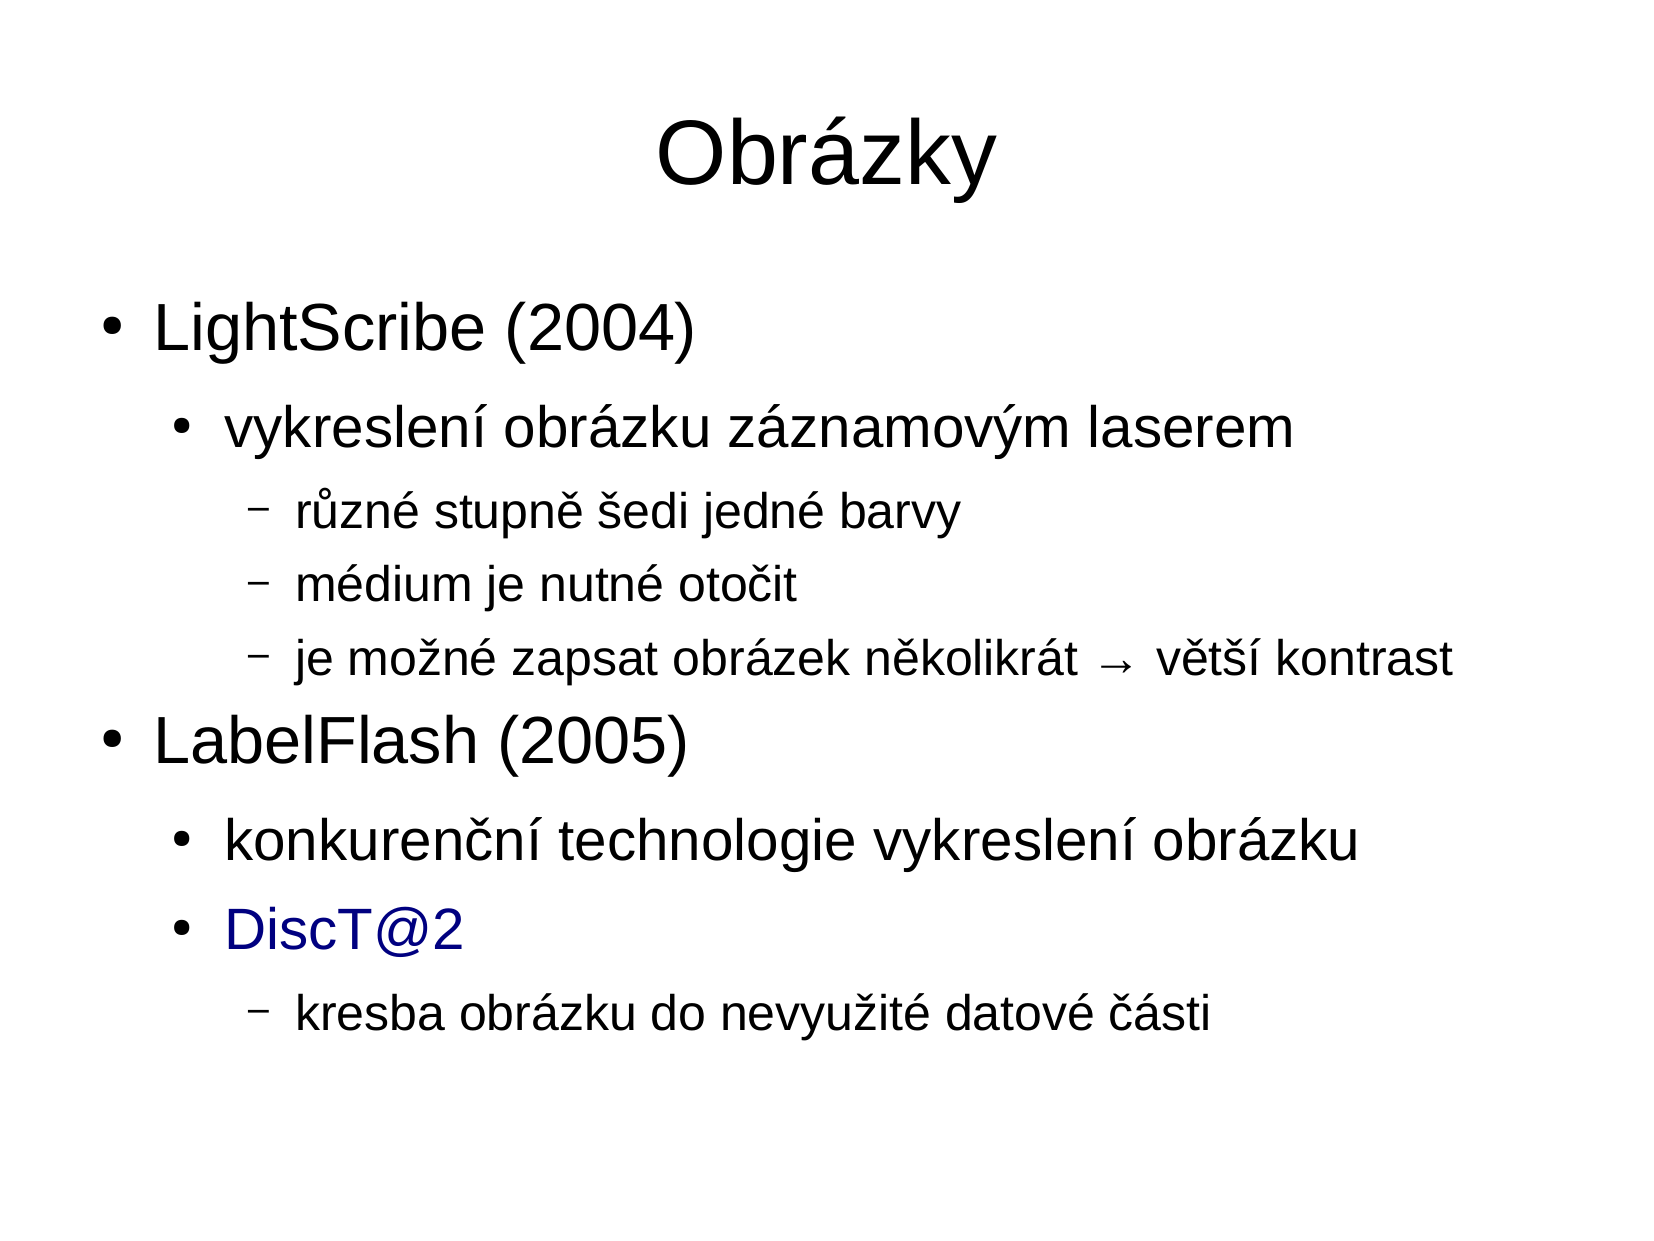

# Obrázky
LightScribe (2004)
vykreslení obrázku záznamovým laserem
různé stupně šedi jedné barvy
médium je nutné otočit
je možné zapsat obrázek několikrát → větší kontrast
LabelFlash (2005)
konkurenční technologie vykreslení obrázku
DiscT@2
kresba obrázku do nevyužité datové části